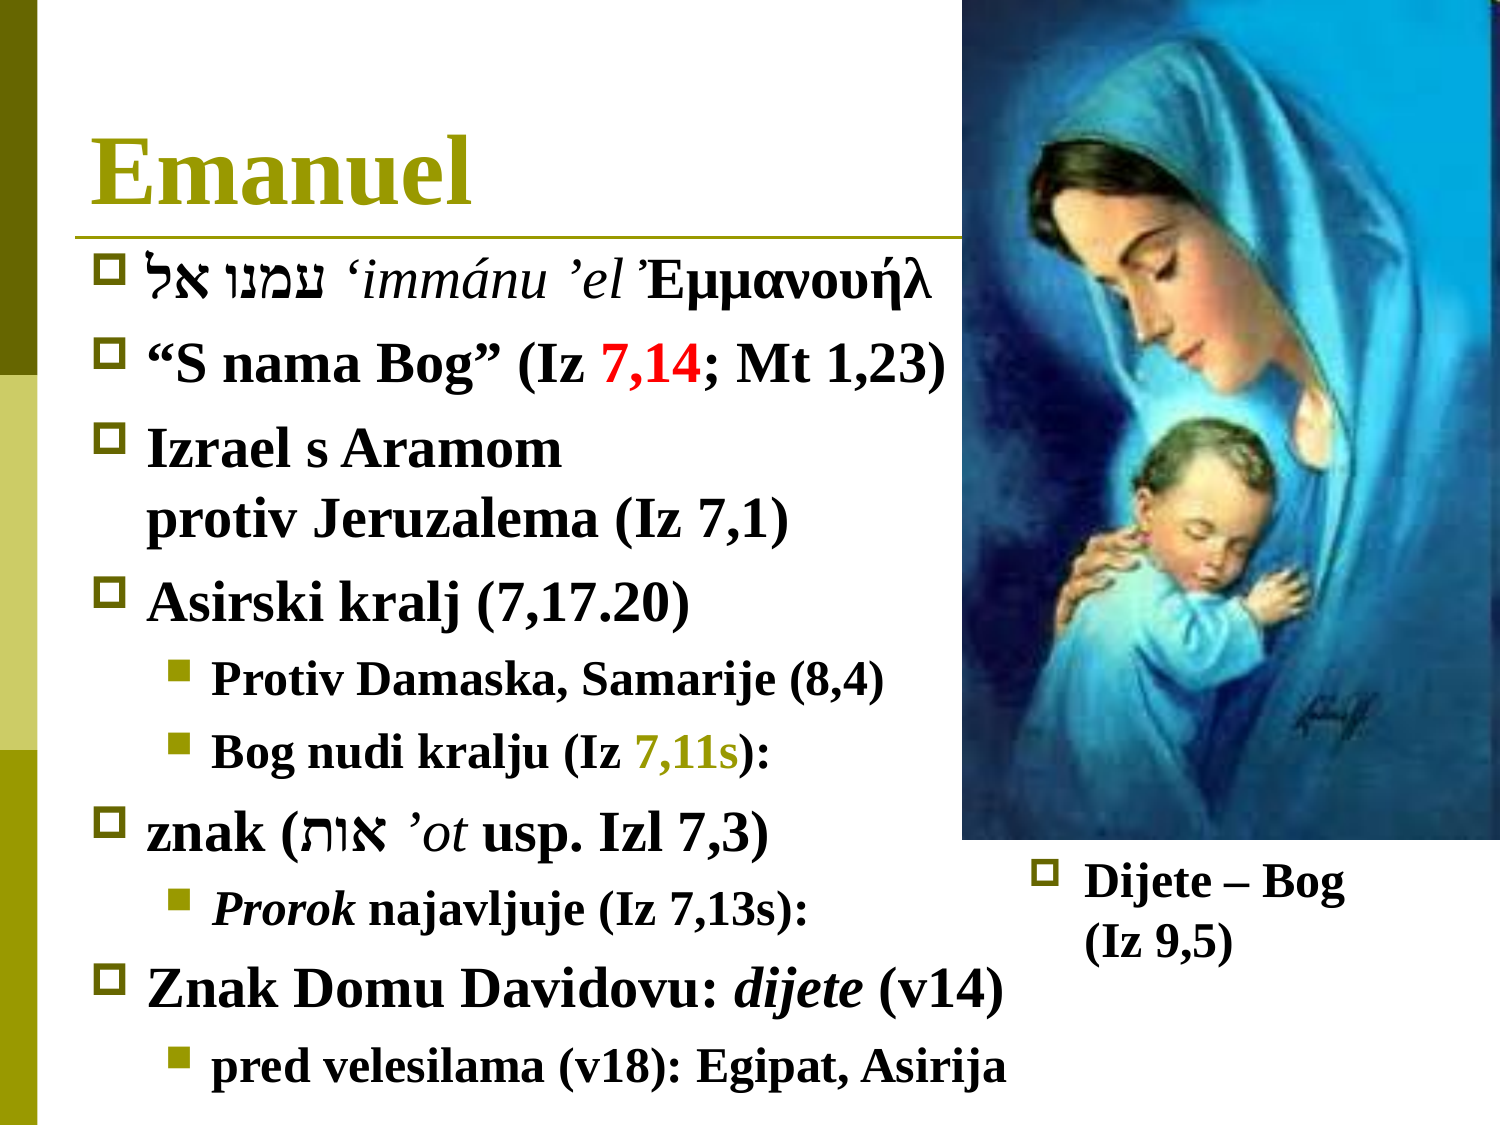

# Emanuel
עמנו אל ‘immánu ’el Ἐμμανουήλ
“S nama Bog” (Iz 7,14; Mt 1,23)
Izrael s Aramom
protiv Jeruzalema (Iz 7,1)
Asirski kralj (7,17.20)
Protiv Damaska, Samarije (8,4)
Bog nudi kralju (Iz 7,11s):
znak (אות ’ot usp. Izl 7,3)
Prorok najavljuje (Iz 7,13s):
Znak Domu Davidovu: dijete (v14)
pred velesilama (v18): Egipat, Asirija
Dijete – Bog
(Iz 9,5)